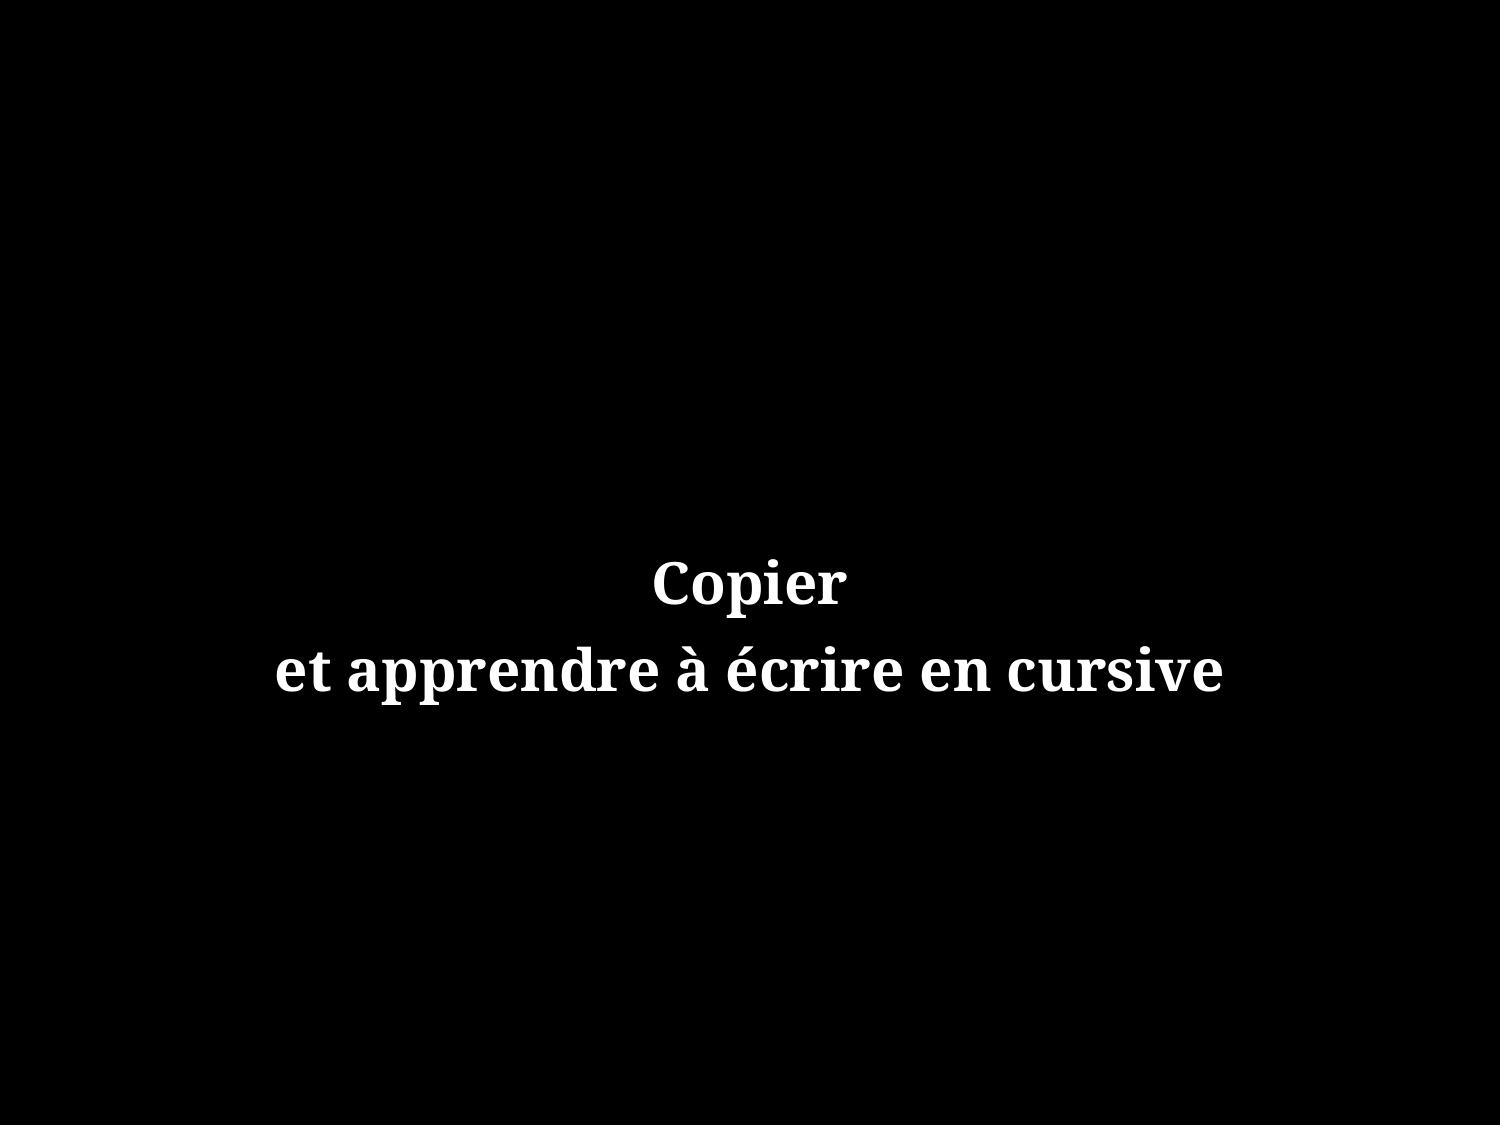

# Copier
et apprendre à écrire en cursive